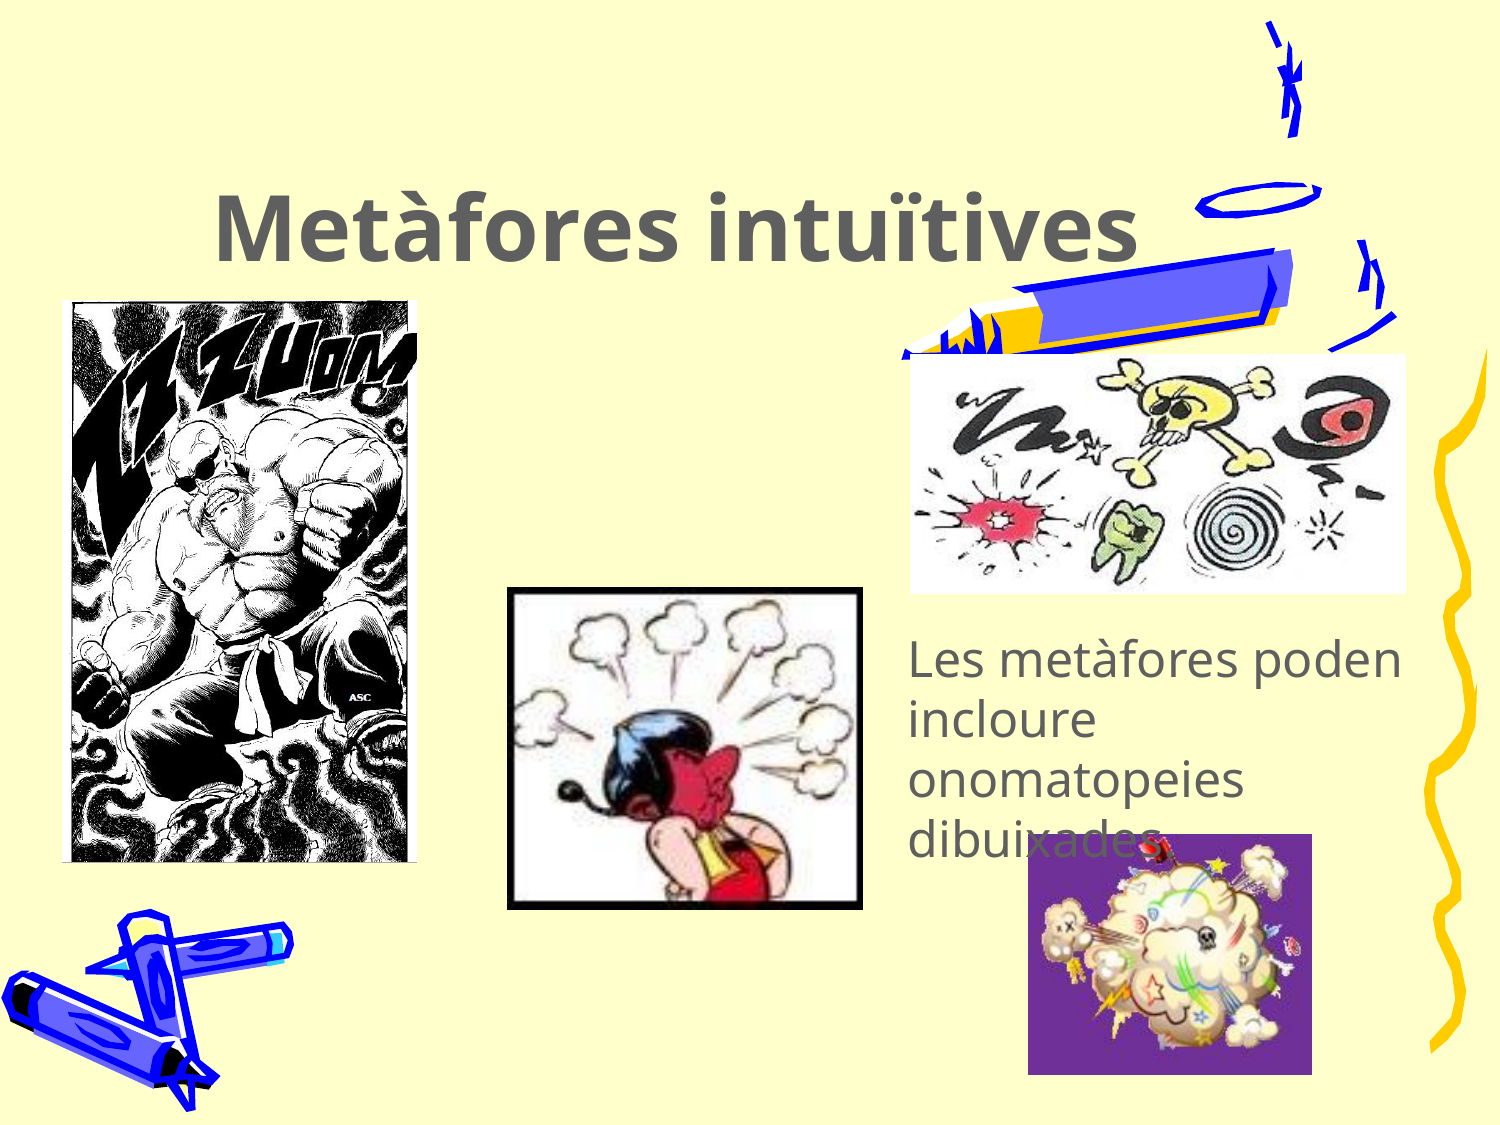

# Metàfores intuïtives
Les metàfores poden incloure onomatopeies dibuixades.